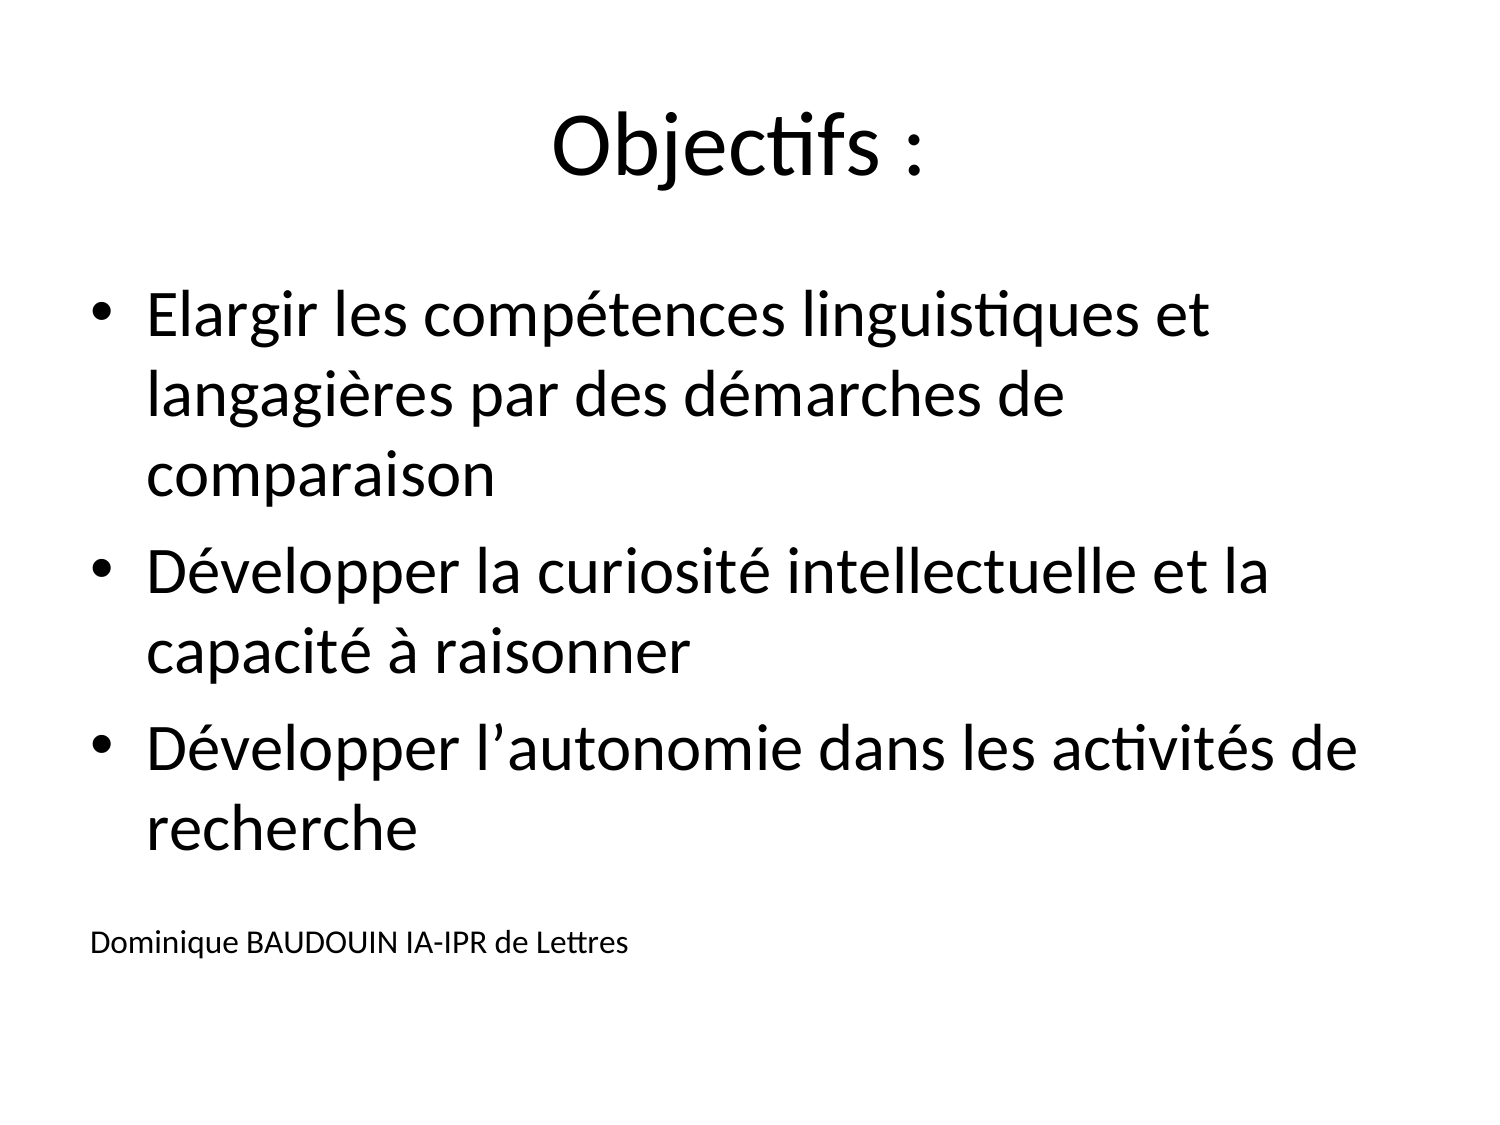

# Objectifs :
Elargir les compétences linguistiques et langagières par des démarches de comparaison
Développer la curiosité intellectuelle et la capacité à raisonner
Développer l’autonomie dans les activités de recherche
Dominique BAUDOUIN IA-IPR de Lettres